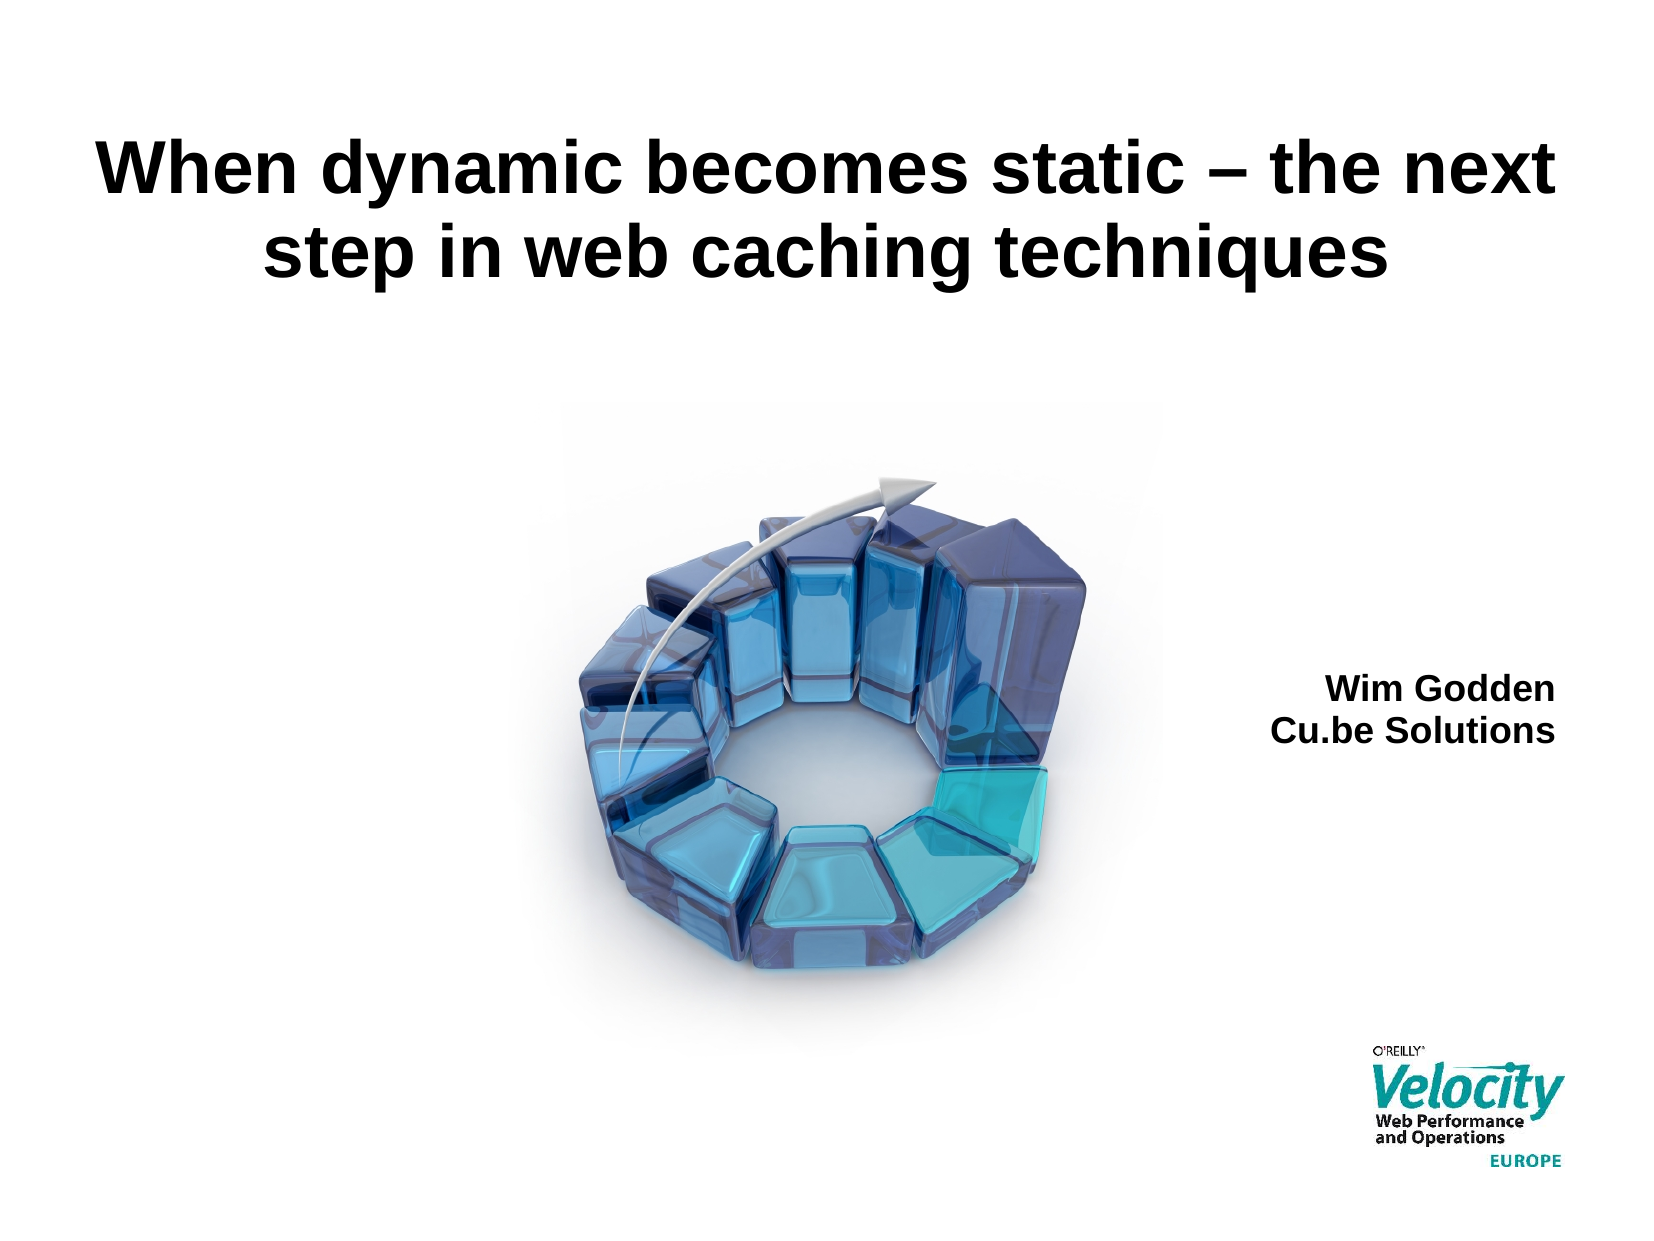

When dynamic becomes static – the next step in web caching techniques
Wim Godden
Cu.be Solutions